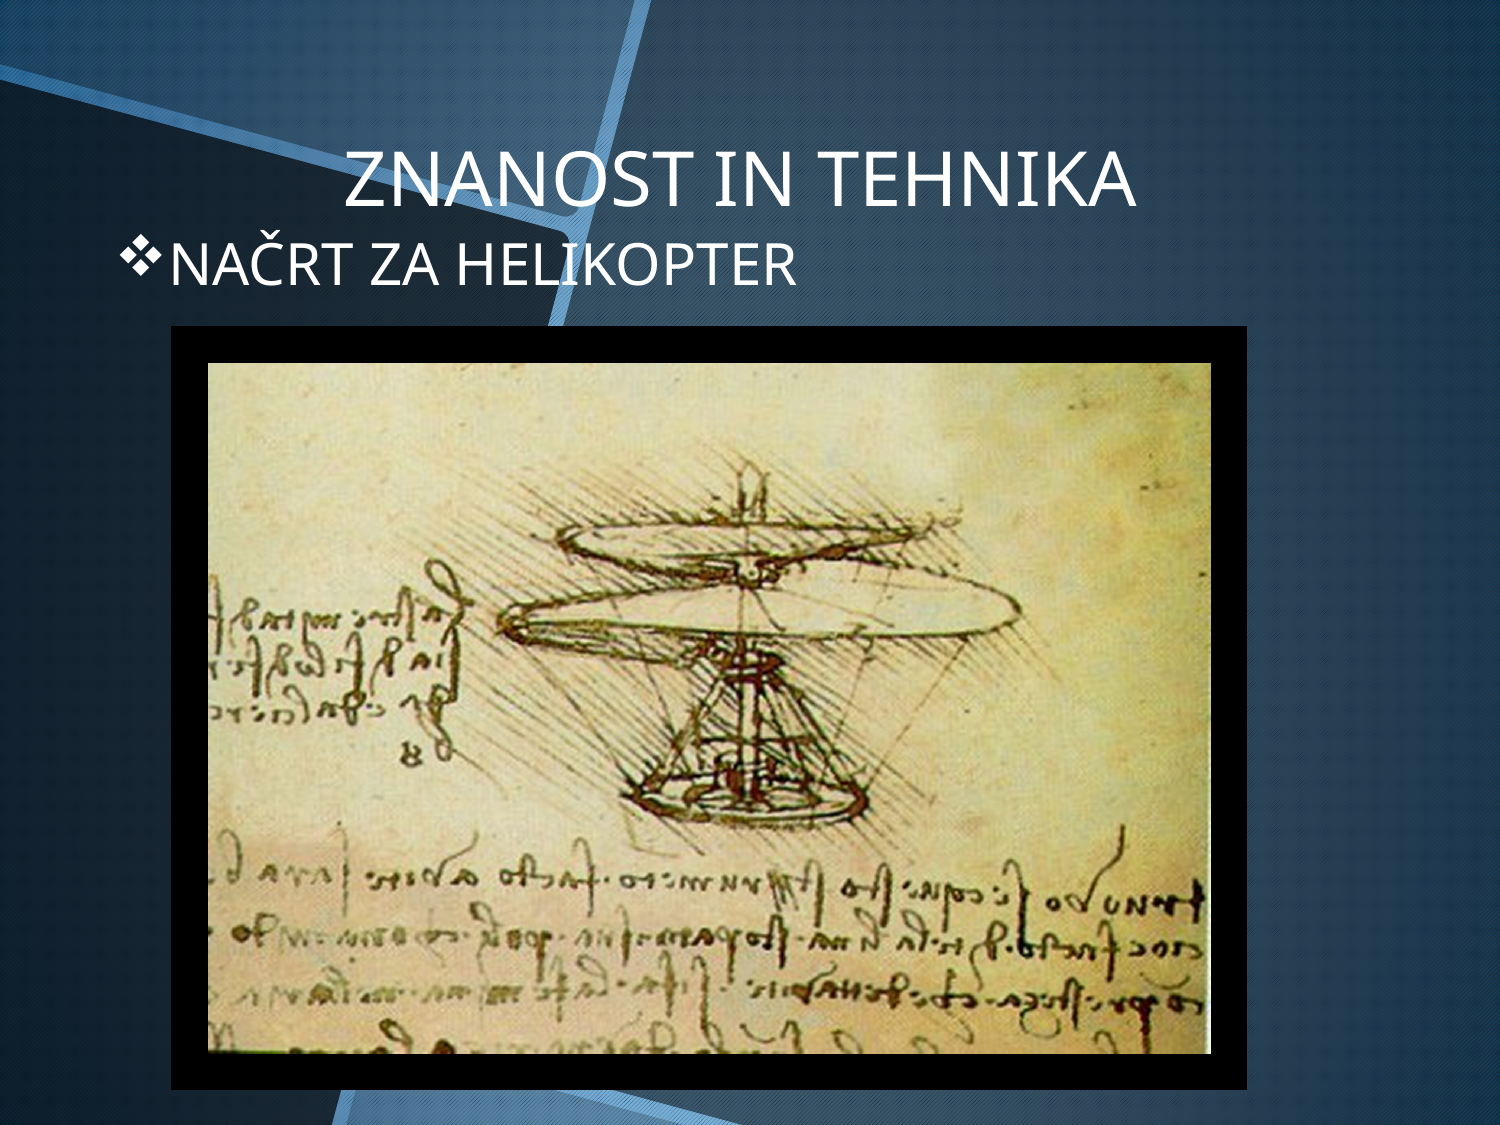

# ZNANOST IN TEHNIKA
NAČRT ZA HELIKOPTER